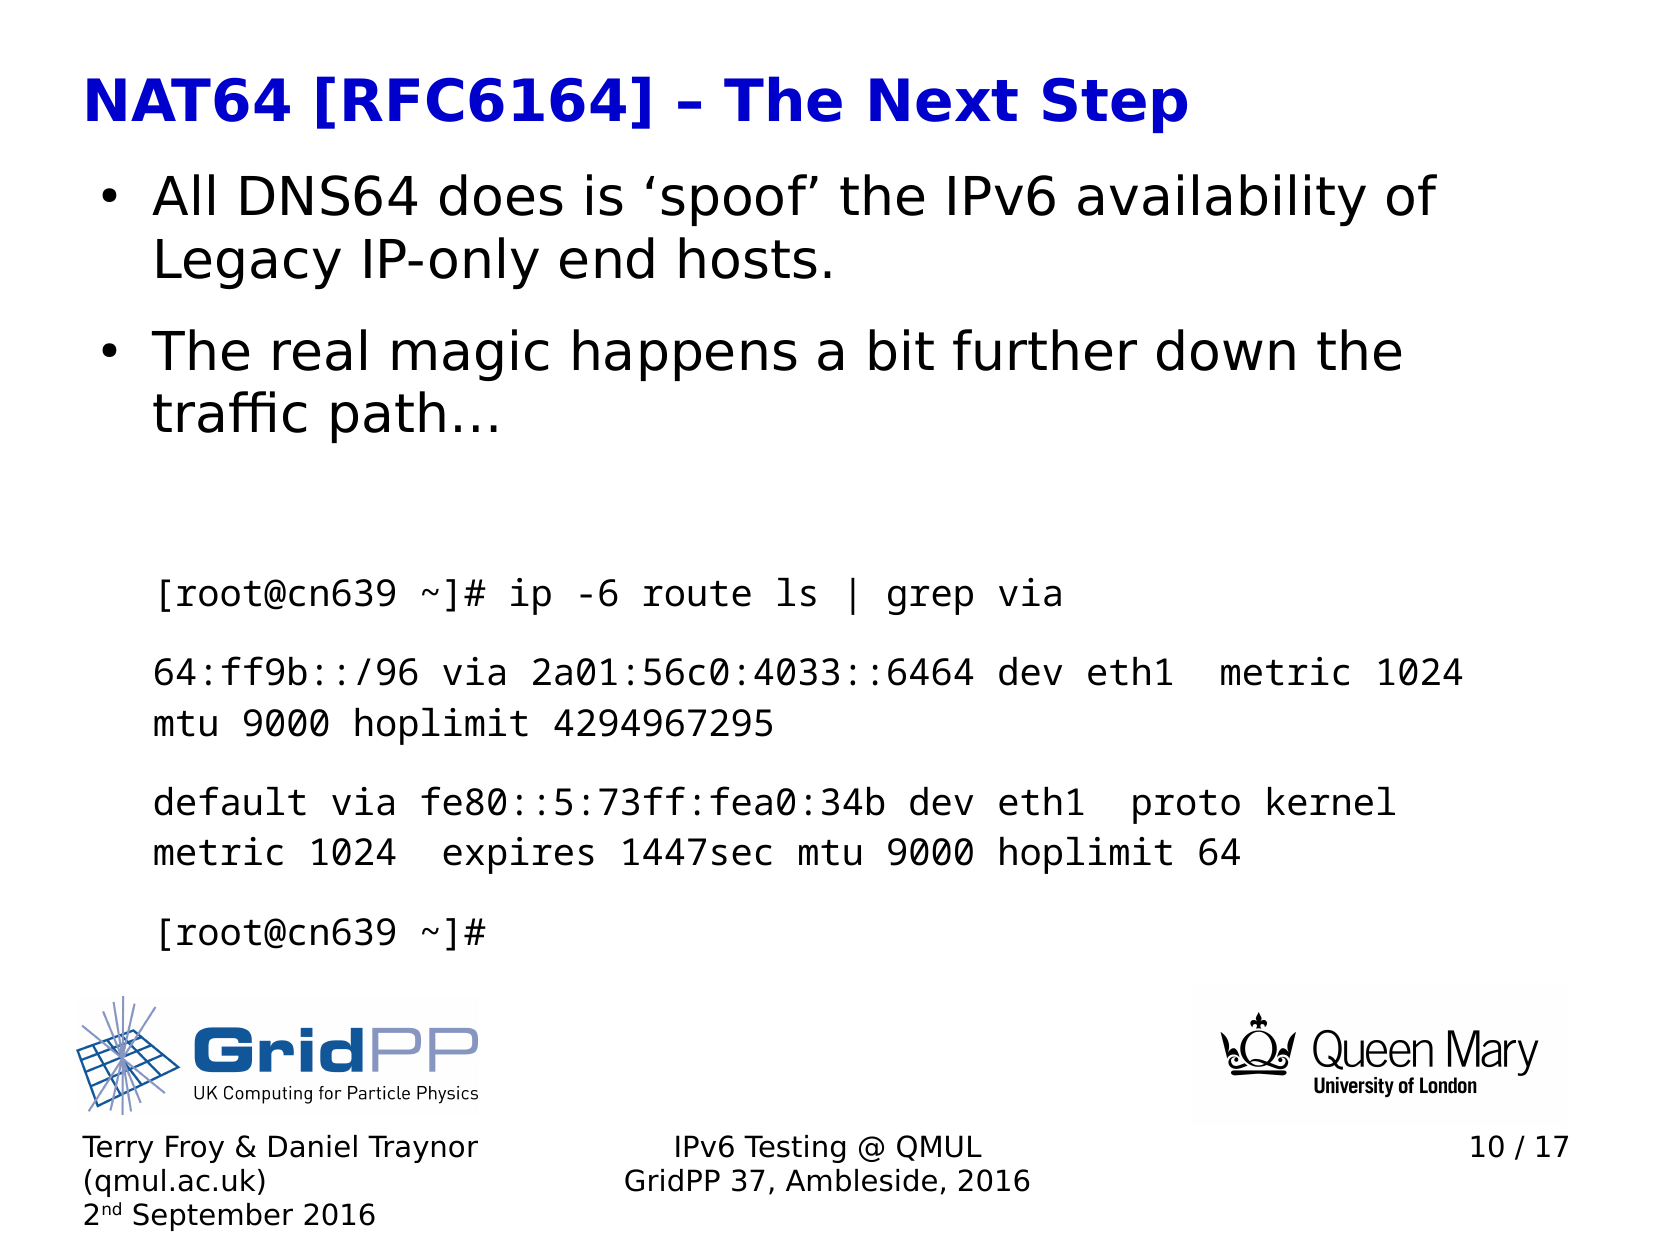

# NAT64 [RFC6164] – The Next Step
All DNS64 does is ‘spoof’ the IPv6 availability of Legacy IP-only end hosts.
The real magic happens a bit further down the traffic path…
[root@cn639 ~]# ip -6 route ls | grep via
64:ff9b::/96 via 2a01:56c0:4033::6464 dev eth1 metric 1024 mtu 9000 hoplimit 4294967295
default via fe80::5:73ff:fea0:34b dev eth1 proto kernel metric 1024 expires 1447sec mtu 9000 hoplimit 64
[root@cn639 ~]#
10